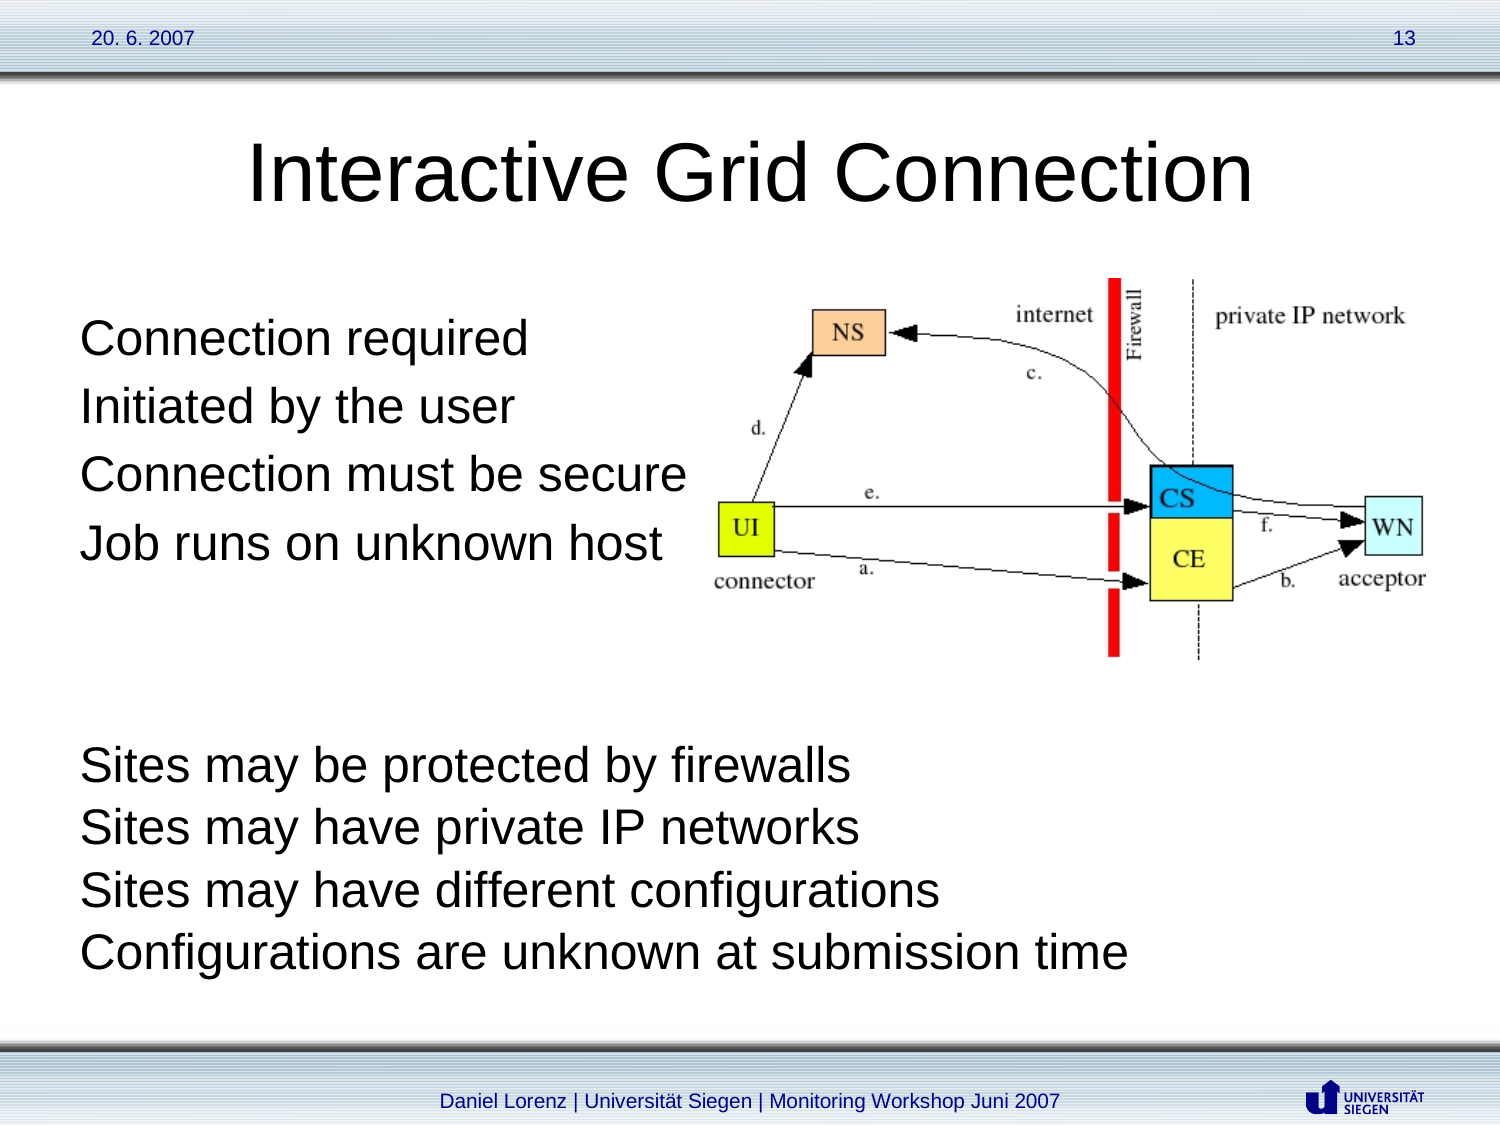

13
20. 6. 2007
# Interactive Grid Connection
Connection required
Initiated by the user
Connection must be secure
Job runs on unknown host
Sites may be protected by firewalls
Sites may have private IP networks
Sites may have different configurations
Configurations are unknown at submission time
Daniel Lorenz | Universität Siegen | Monitoring Workshop Juni 2007